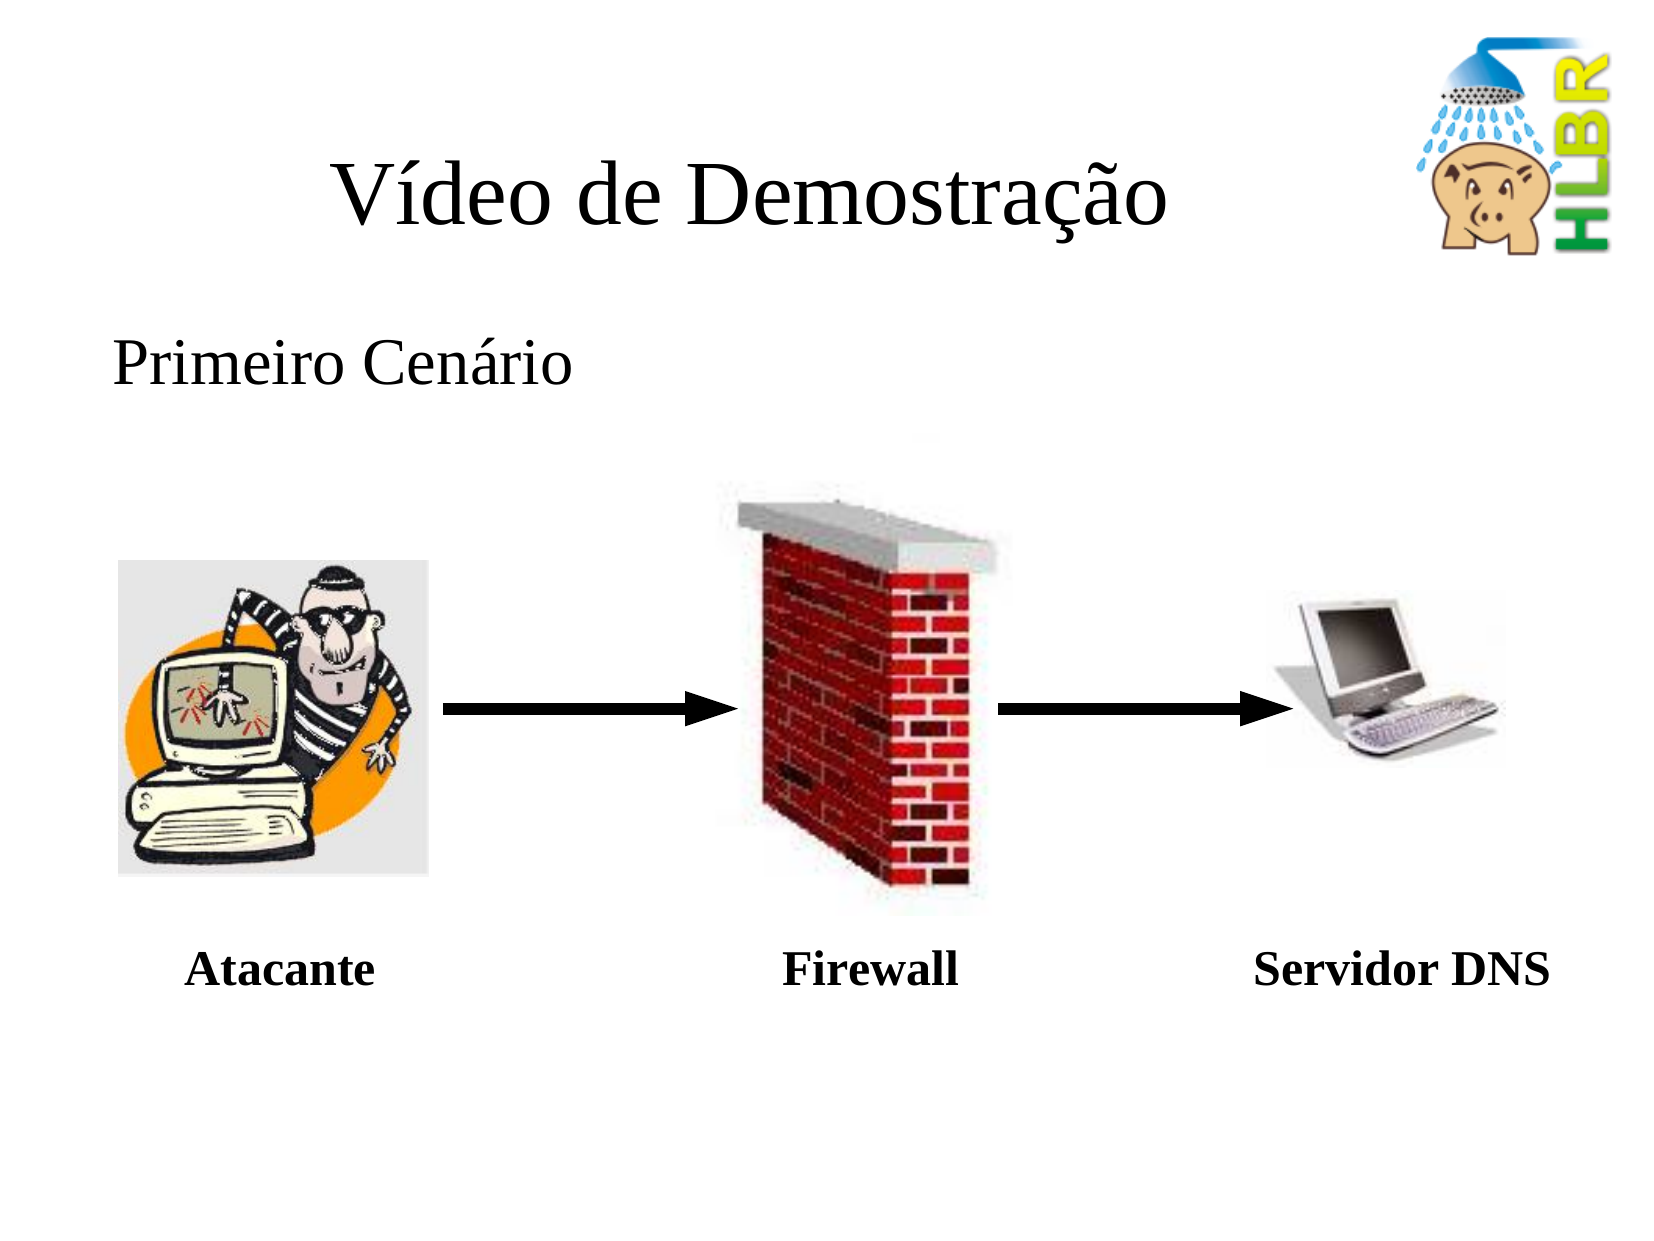

# Vídeo de Demostração
Primeiro Cenário
Firewall
Servidor DNS
Atacante